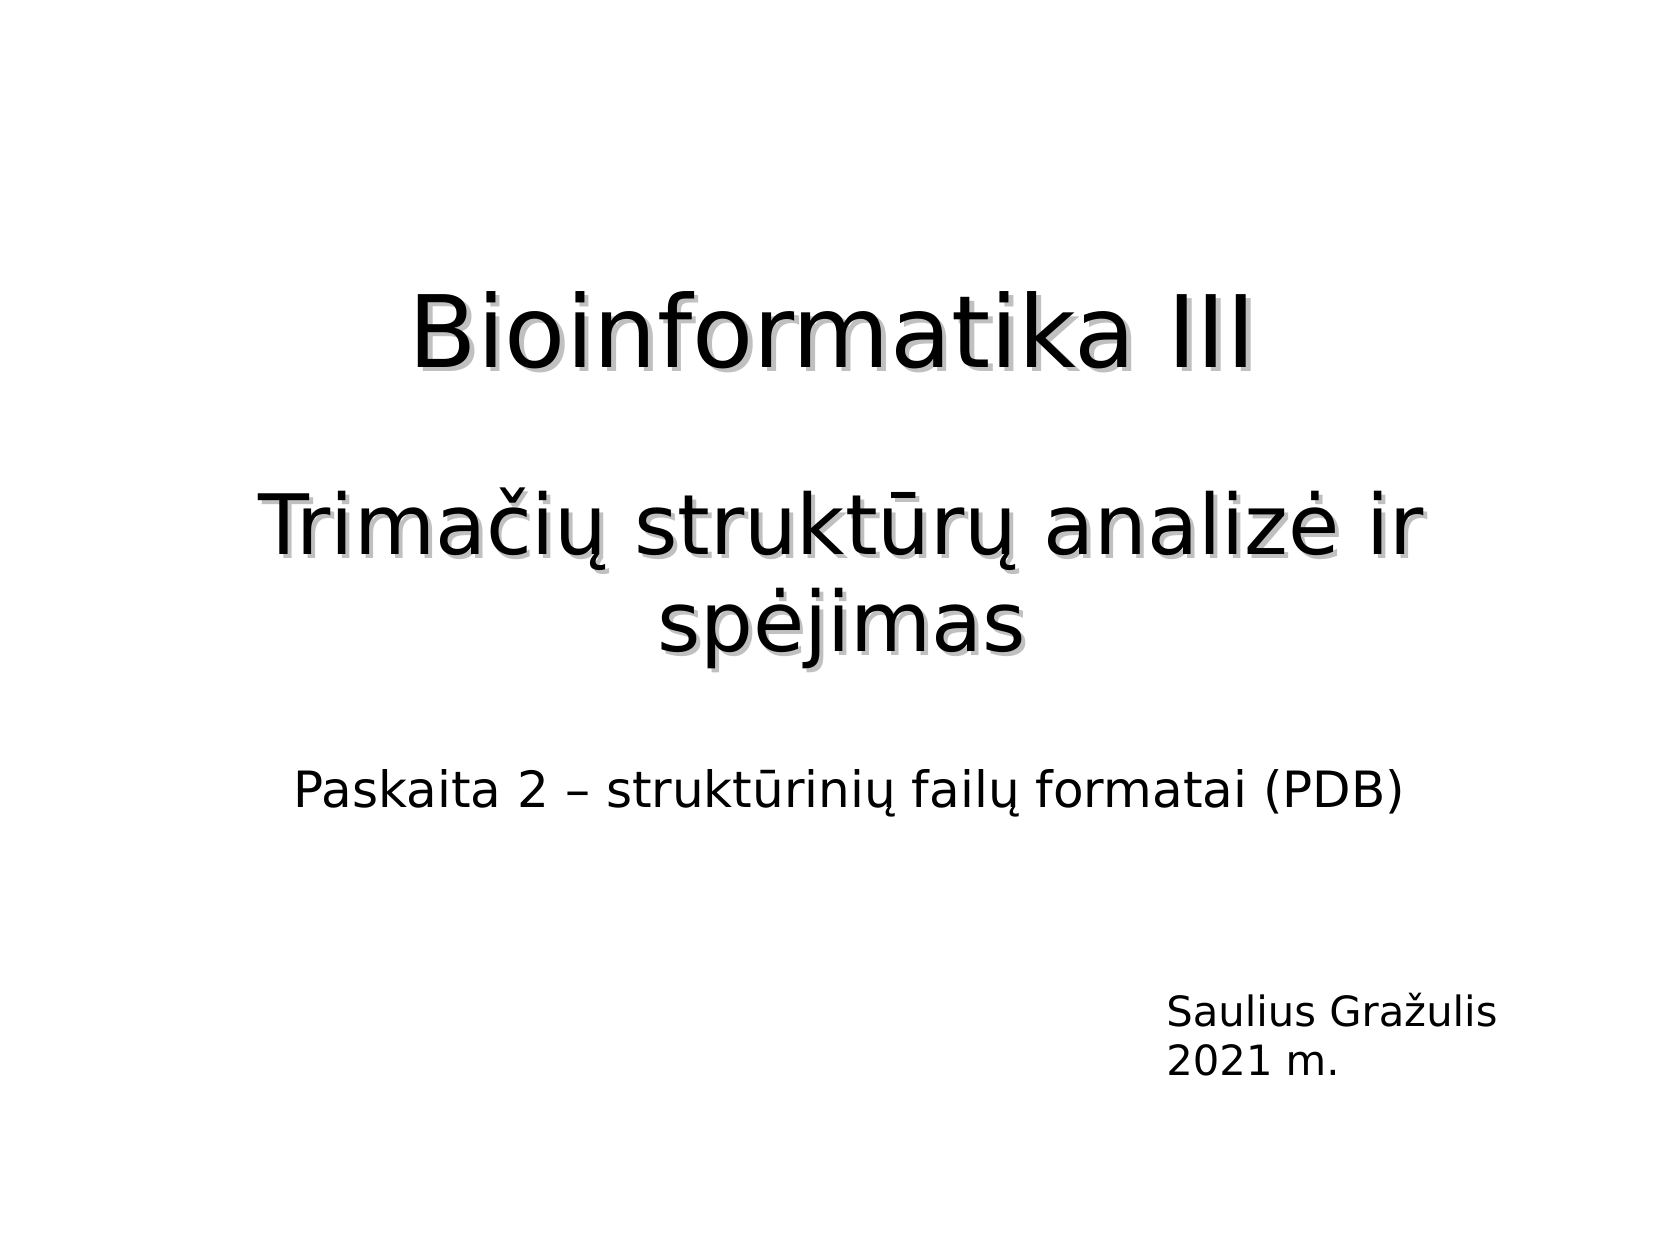

# Bioinformatika III
Trimačių struktūrų analizė ir spėjimas
Paskaita 2 – struktūrinių failų formatai (PDB)
Saulius Gražulis
2021 m.